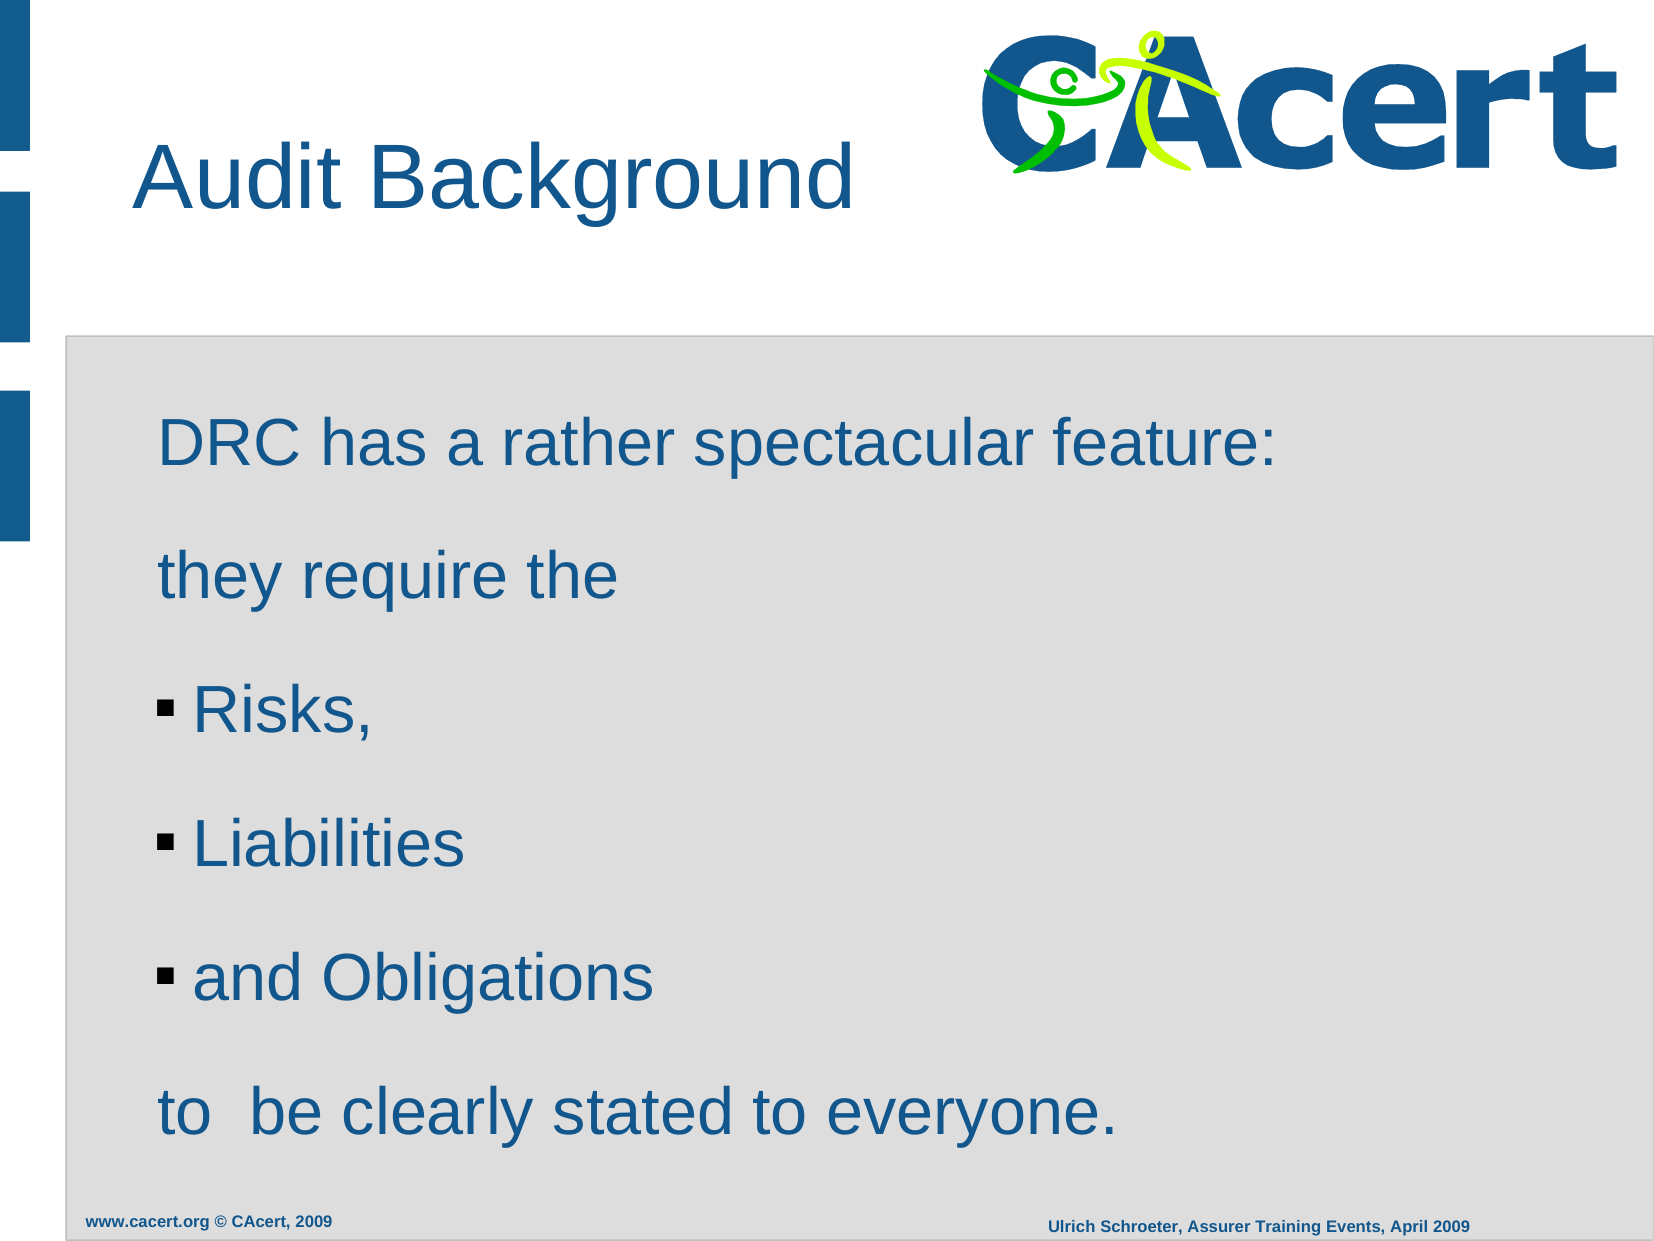

Audit Background
DRC has a rather spectacular feature:
they require the
 Risks,
 Liabilities
 and Obligations
to be clearly stated to everyone.